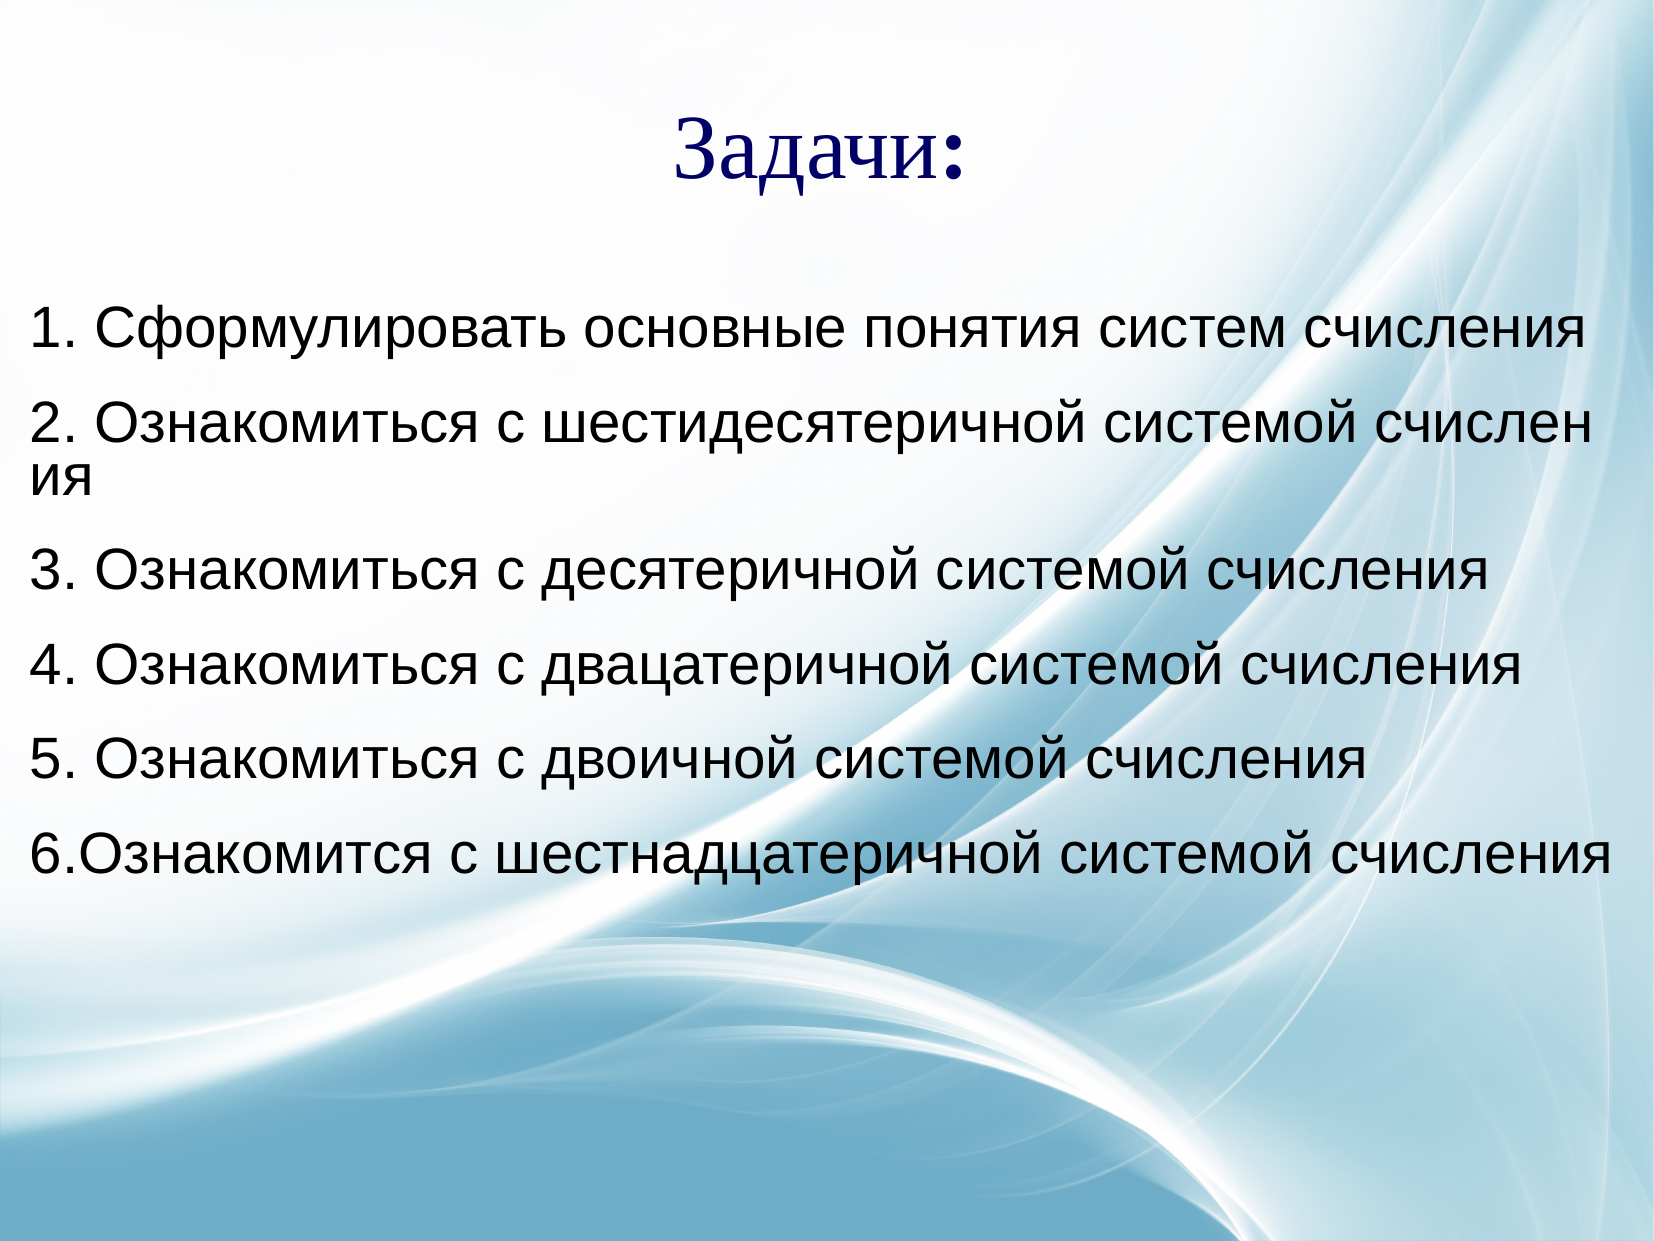

# Задачи:
1. Сформулировать основные понятия систем счисления
2. Ознакомиться с шестидесятеричной системой счисления
3. Ознакомиться с десятеричной системой счисления
4. Ознакомиться с двацатеричной системой счисления
5. Ознакомиться с двоичной системой счисления
6.Ознакомится с шестнадцатеричной системой счисления